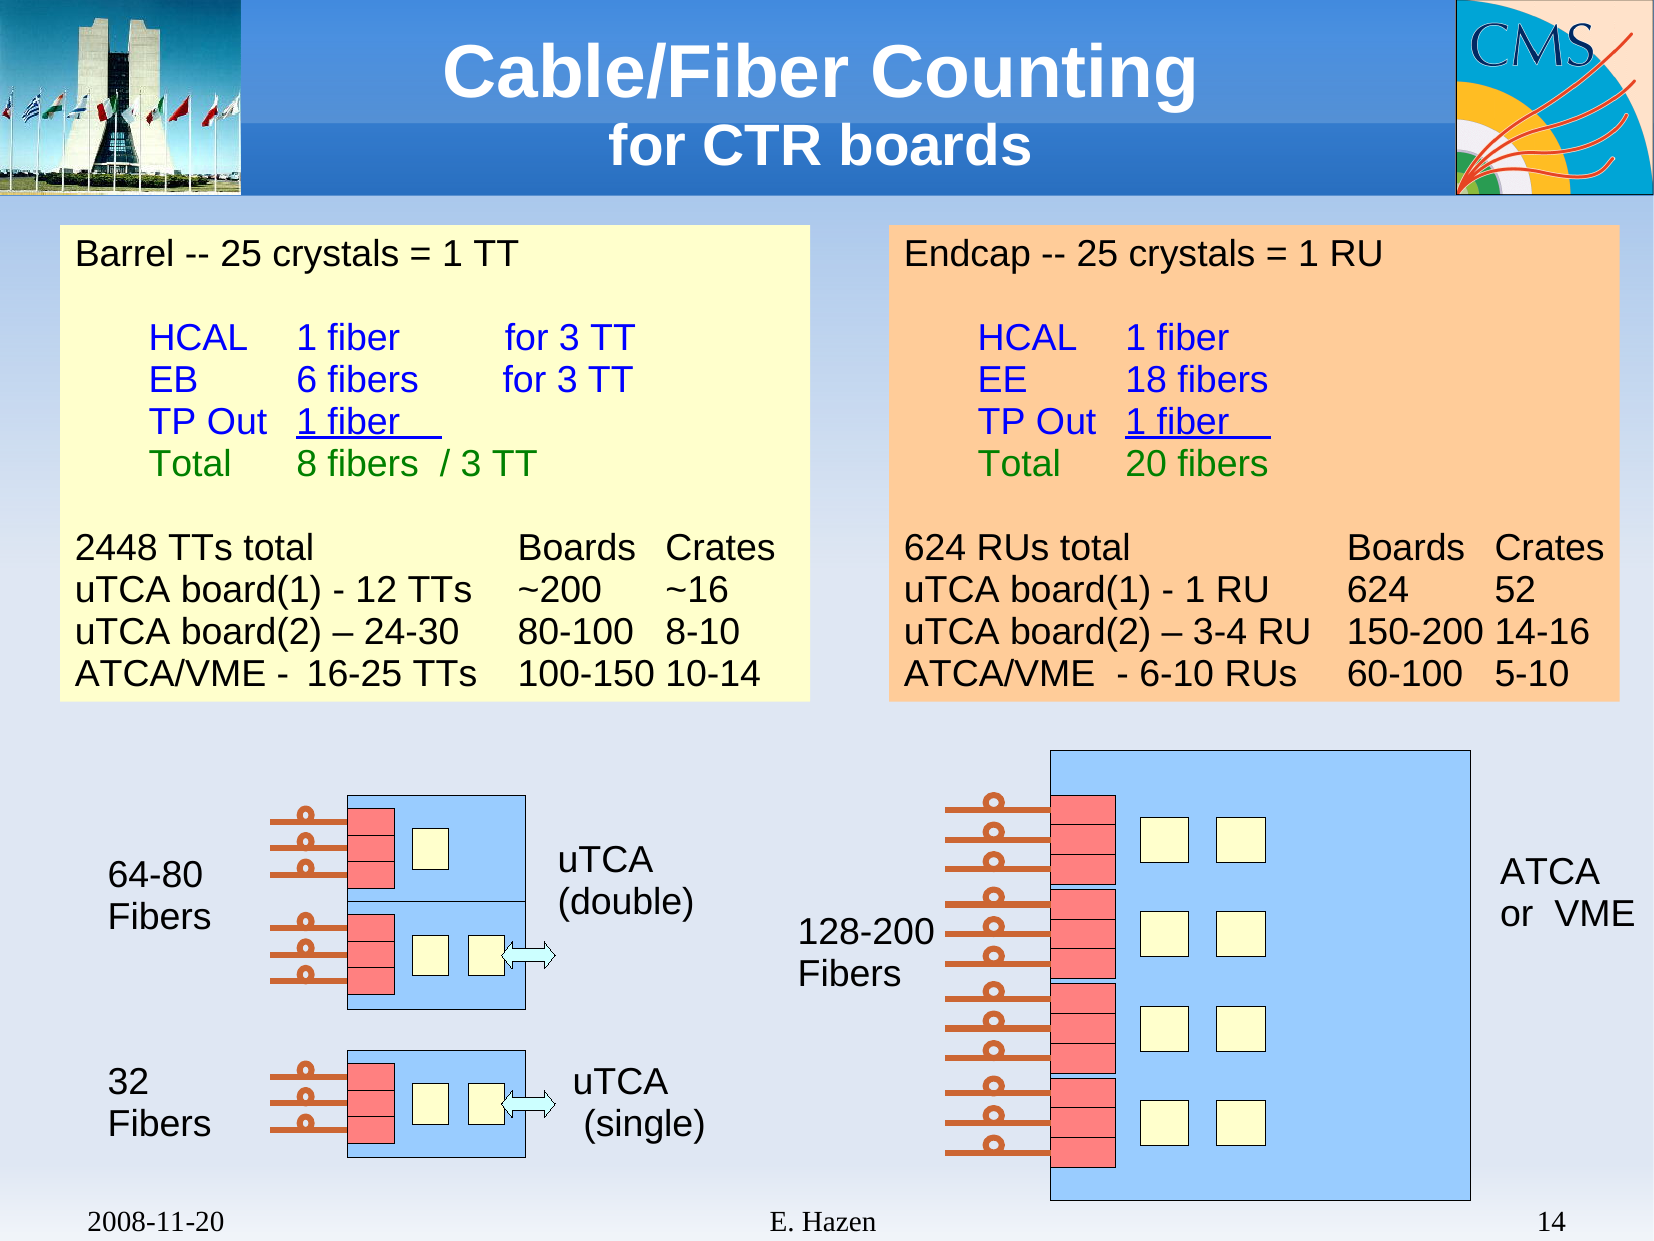

# Cable/Fiber Counting for CTR boards
Barrel -- 25 crystals = 1 TT
	HCAL	1 fiber for 3 TT
	EB		6 fibers for 3 TT
	TP Out	1 fiber
	Total	8 fibers / 3 TT
2448 TTs total			Boards	Crates
uTCA board(1) - 12 TTs	~200	~16
uTCA board(2) – 24-30	80-100	8-10
ATCA/VME -	 16-25 TTs	100-150	10-14
Endcap -- 25 crystals = 1 RU
	HCAL	1 fiber
	EE		18 fibers
	TP Out	1 fiber
	Total	20 fibers
624 RUs total			Boards	Crates
uTCA board(1) - 1 RU		624		52
uTCA board(2) – 3-4 RU	150-200	14-16
ATCA/VME - 6-10 RUs	60-100	5-10
uTCA
(double)
ATCA
or VME
64-80
Fibers
128-200
Fibers
uTCA
 (single)
32
Fibers
2008-11-20
E. Hazen
14